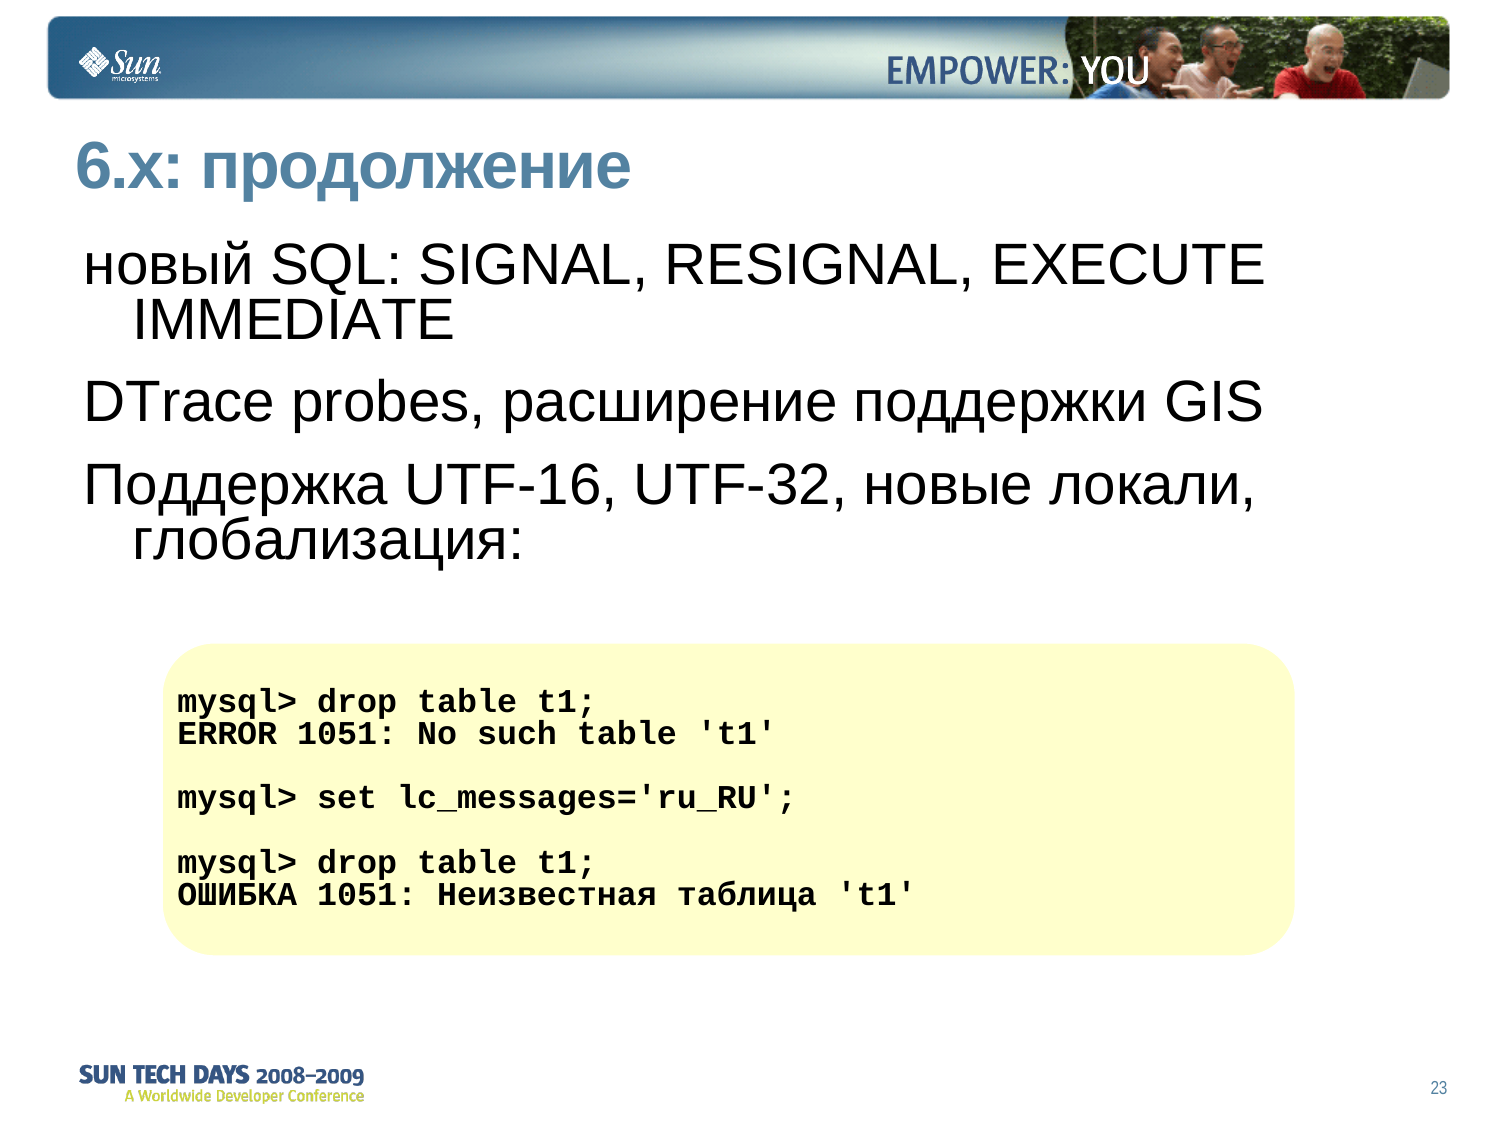

# 6.x: продолжение
новый SQL: SIGNAL, RESIGNAL, EXECUTE IMMEDIATE
DTrace probes, расширение поддержки GIS
Поддержка UTF-16, UTF-32, новые локали, глобализация:
mysql> drop table t1;
ERROR 1051: No such table 't1'
mysql> set lc_messages='ru_RU';
mysql> drop table t1;
ОШИБКА 1051: Неизвестная таблица 't1'